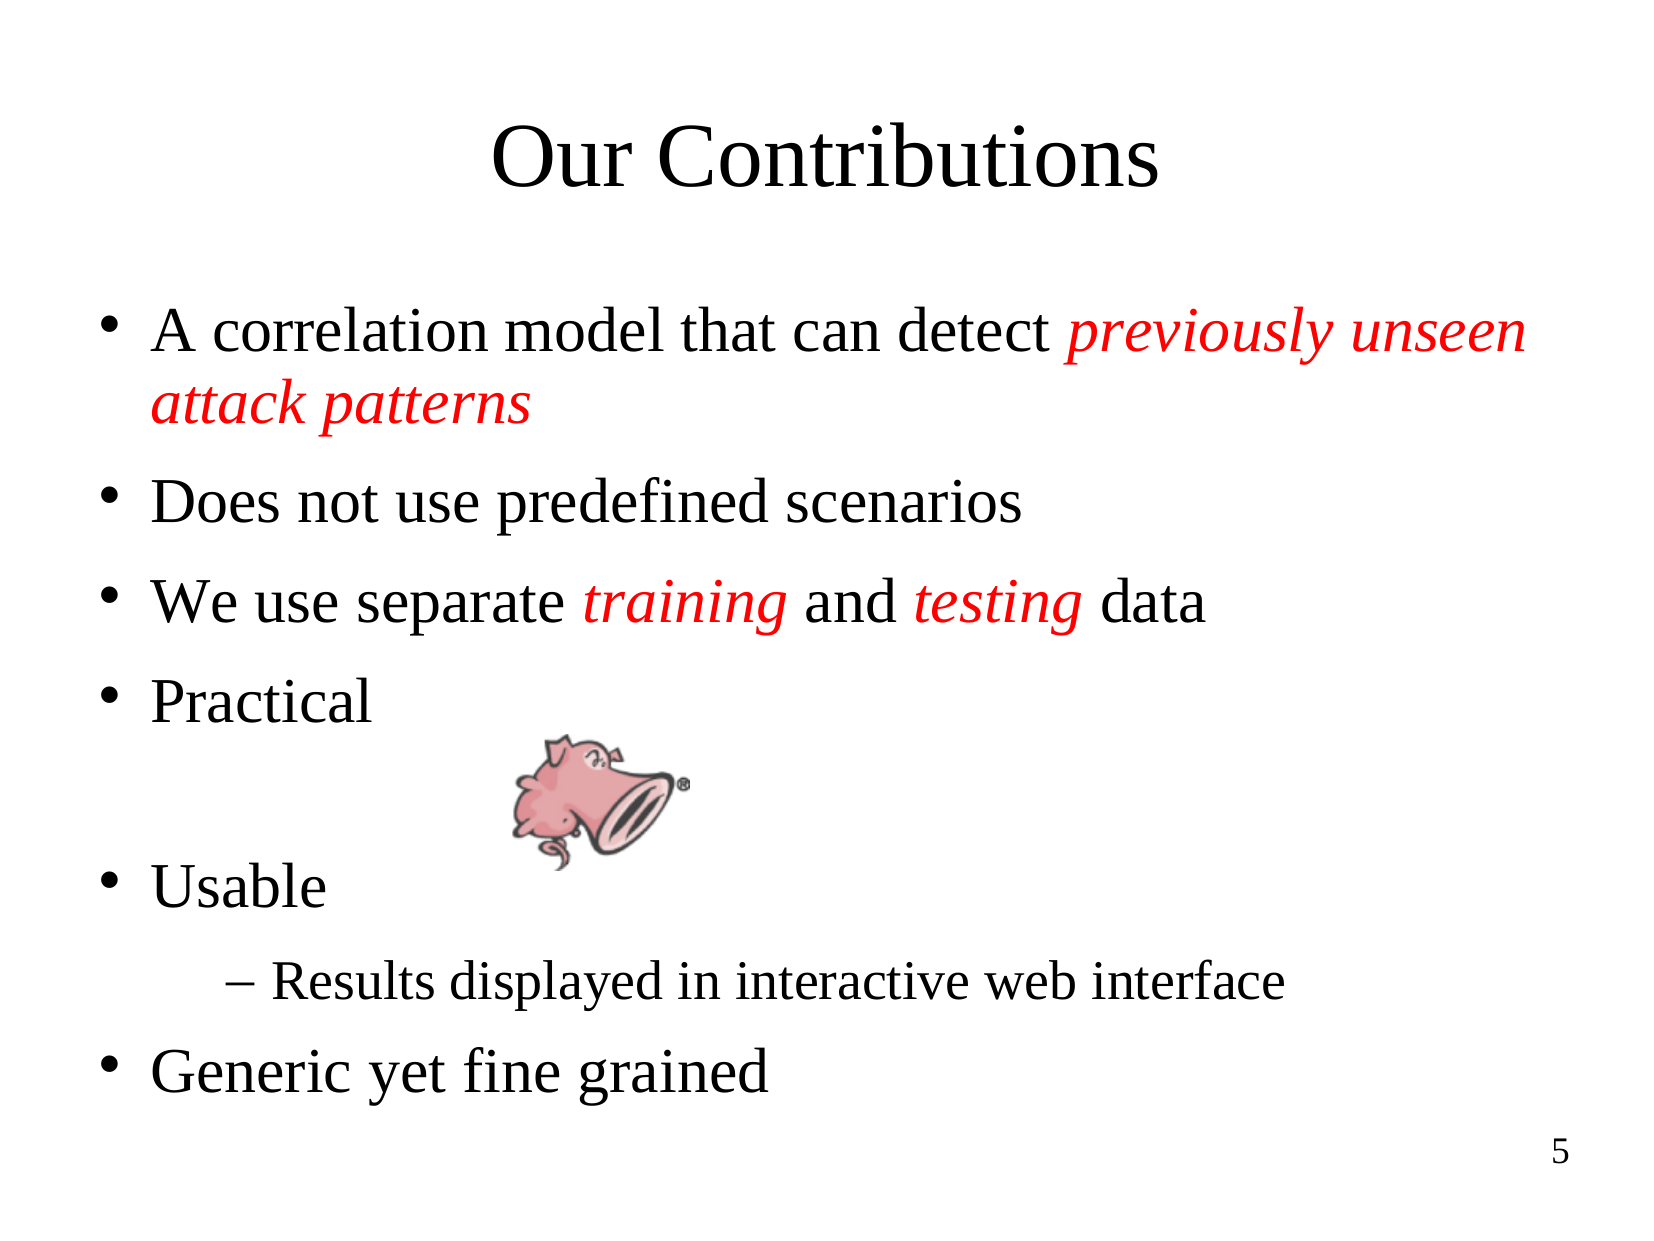

# Our Contributions
A correlation model that can detect previously unseen attack patterns
Does not use predefined scenarios
We use separate training and testing data
Practical
Usable
Results displayed in interactive web interface
Generic yet fine grained
5